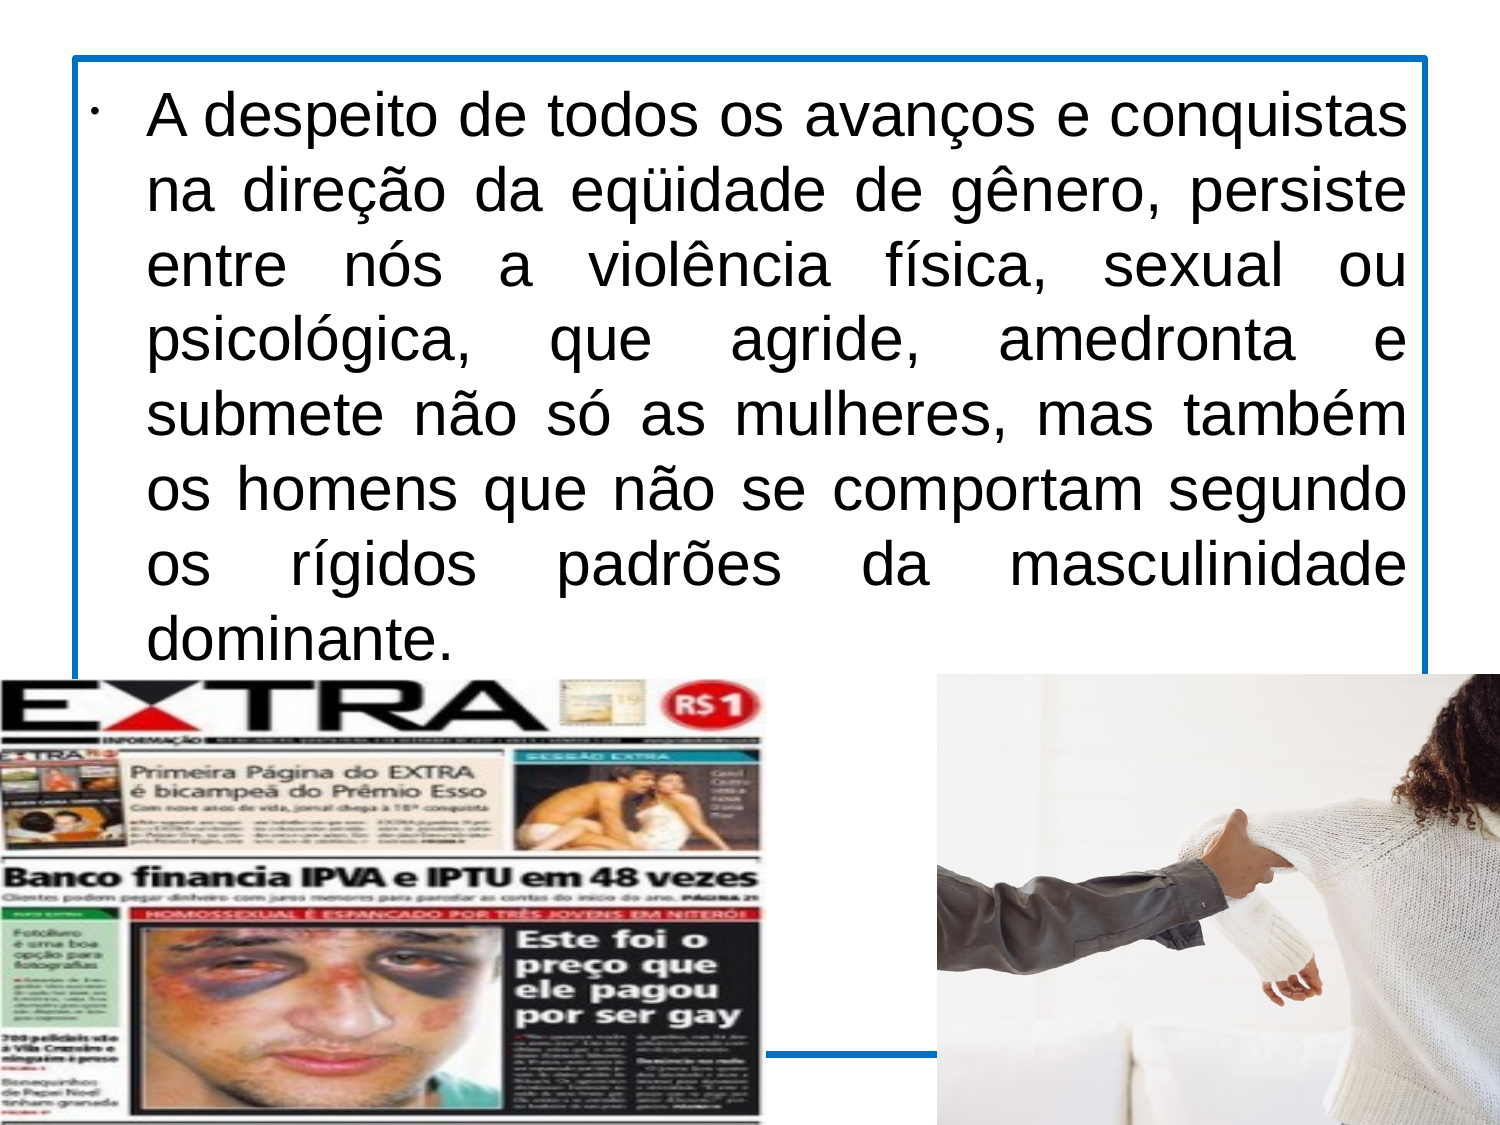

A despeito de todos os avanços e conquistas na direção da eqüidade de gênero, persiste entre nós a violência física, sexual ou psicológica, que agride, amedronta e submete não só as mulheres, mas também os homens que não se comportam segundo os rígidos padrões da masculinidade dominante.